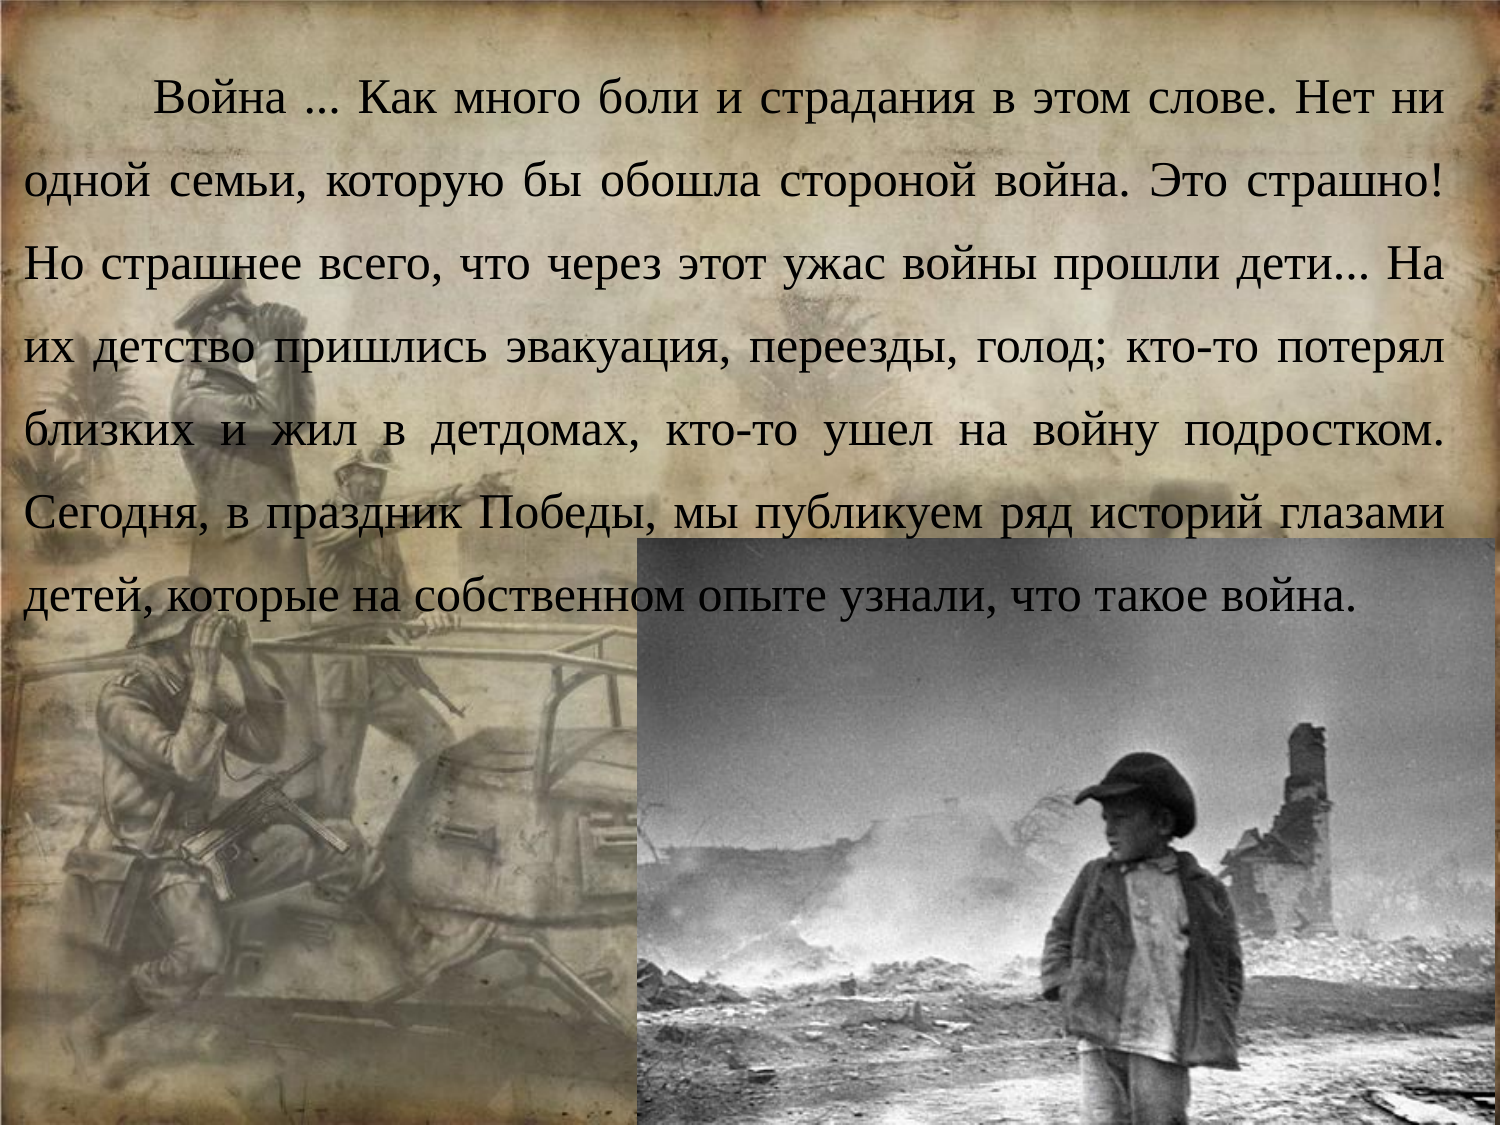

Война ... Как много боли и страдания в этом слове. Нет ни одной семьи, которую бы обошла стороной война. Это страшно! Но страшнее всего, что через этот ужас войны прошли дети... На их детство пришлись эвакуация, переезды, голод; кто-то потерял близких и жил в детдомах, кто-то ушел на войну подростком. Сегодня, в праздник Победы, мы публикуем ряд историй глазами детей, которые на собственном опыте узнали, что такое война.
#